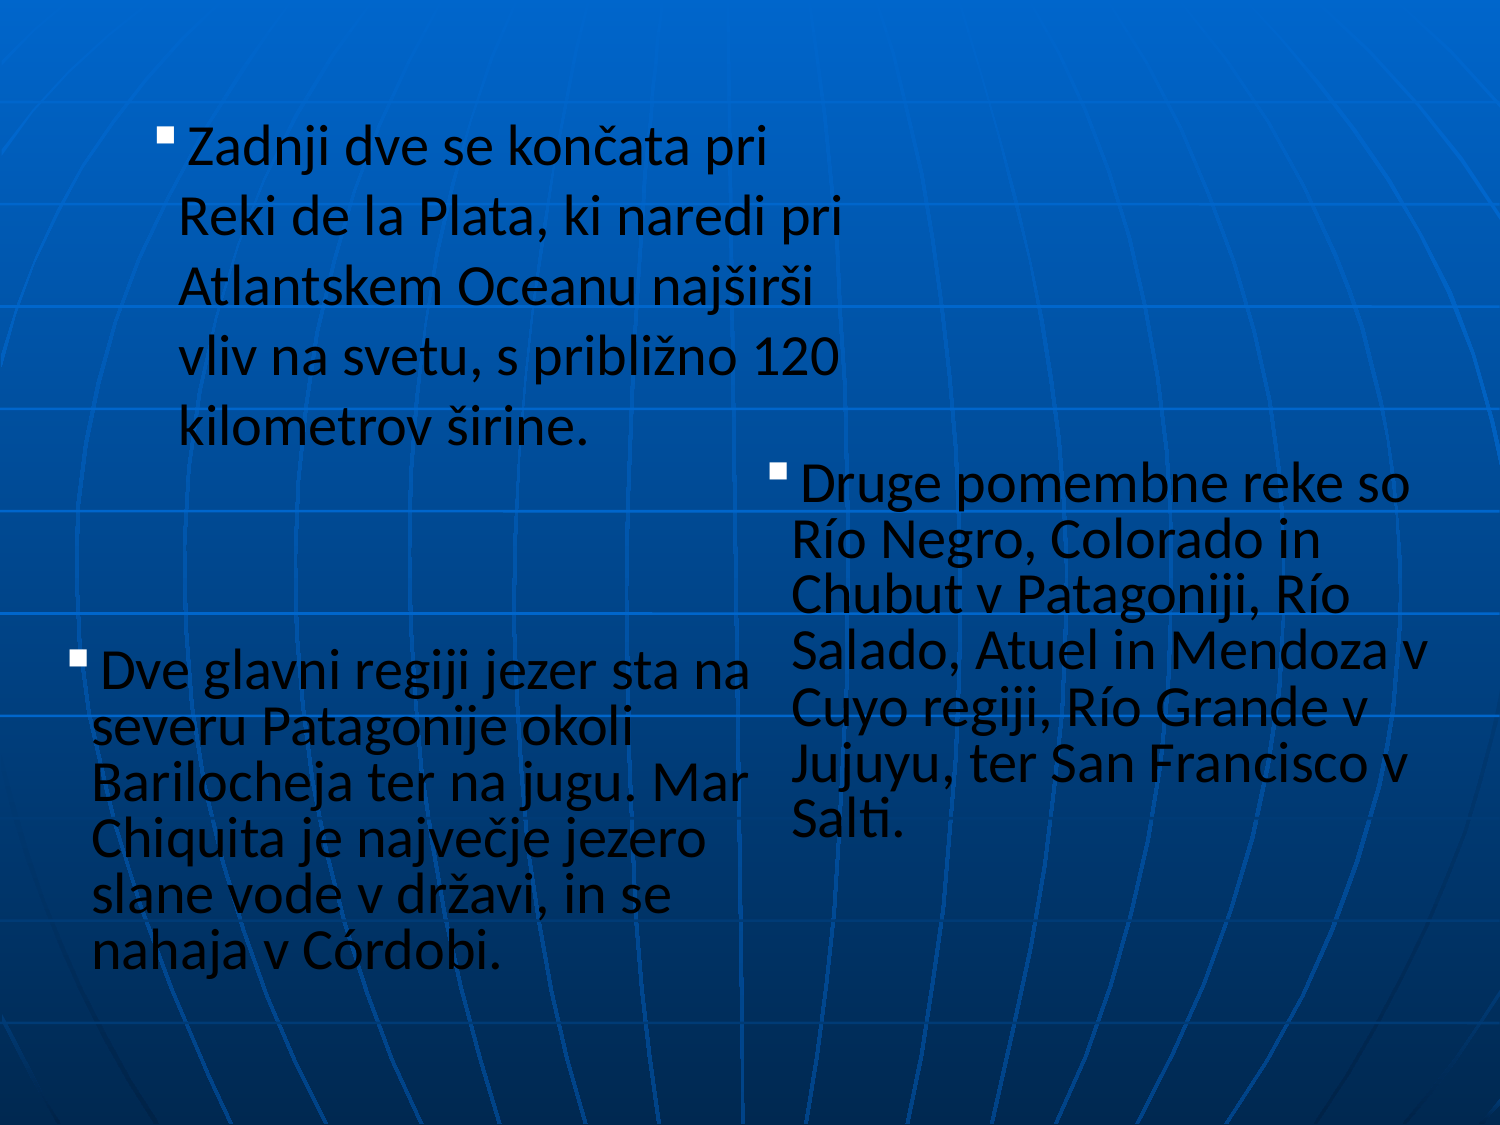

Zadnji dve se končata pri
 Reki de la Plata, ki naredi pri
 Atlantskem Oceanu najširši
 vliv na svetu, s približno 120
 kilometrov širine.
Druge pomembne reke so
 Río Negro, Colorado in
 Chubut v Patagoniji, Río
 Salado, Atuel in Mendoza v
 Cuyo regiji, Río Grande v
 Jujuyu, ter San Francisco v
 Salti.
Dve glavni regiji jezer sta na
 severu Patagonije okoli
 Barilocheja ter na jugu. Mar
 Chiquita je največje jezero
 slane vode v državi, in se
 nahaja v Córdobi.